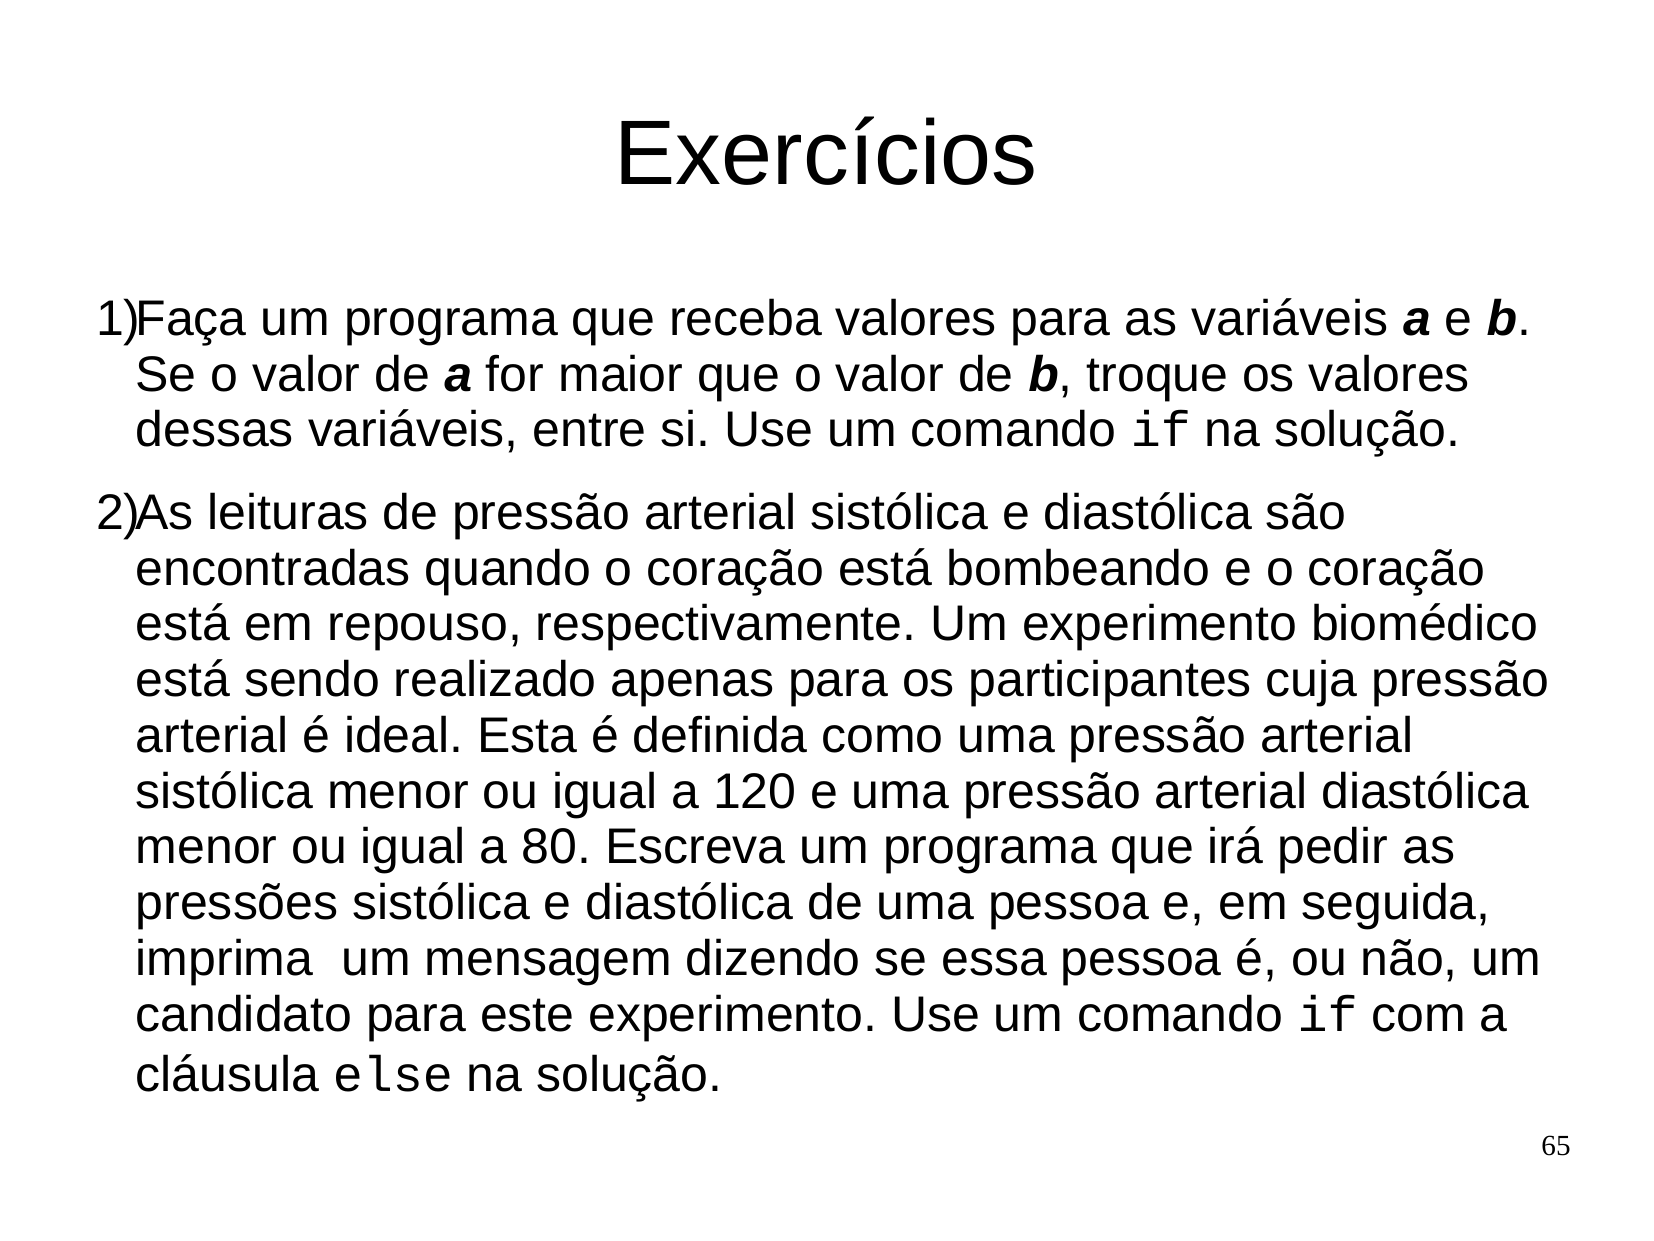

# Exercícios
Faça um programa que receba valores para as variáveis a e b. Se o valor de a for maior que o valor de b, troque os valores dessas variáveis, entre si. Use um comando if na solução.
As leituras de pressão arterial sistólica e diastólica são encontradas quando o coração está bombeando e o coração está em repouso, respectivamente. Um experimento biomédico está sendo realizado apenas para os participantes cuja pressão arterial é ideal. Esta é definida como uma pressão arterial sistólica menor ou igual a 120 e uma pressão arterial diastólica menor ou igual a 80. Escreva um programa que irá pedir as pressões sistólica e diastólica de uma pessoa e, em seguida, imprima um mensagem dizendo se essa pessoa é, ou não, um candidato para este experimento. Use um comando if com a cláusula else na solução.
65